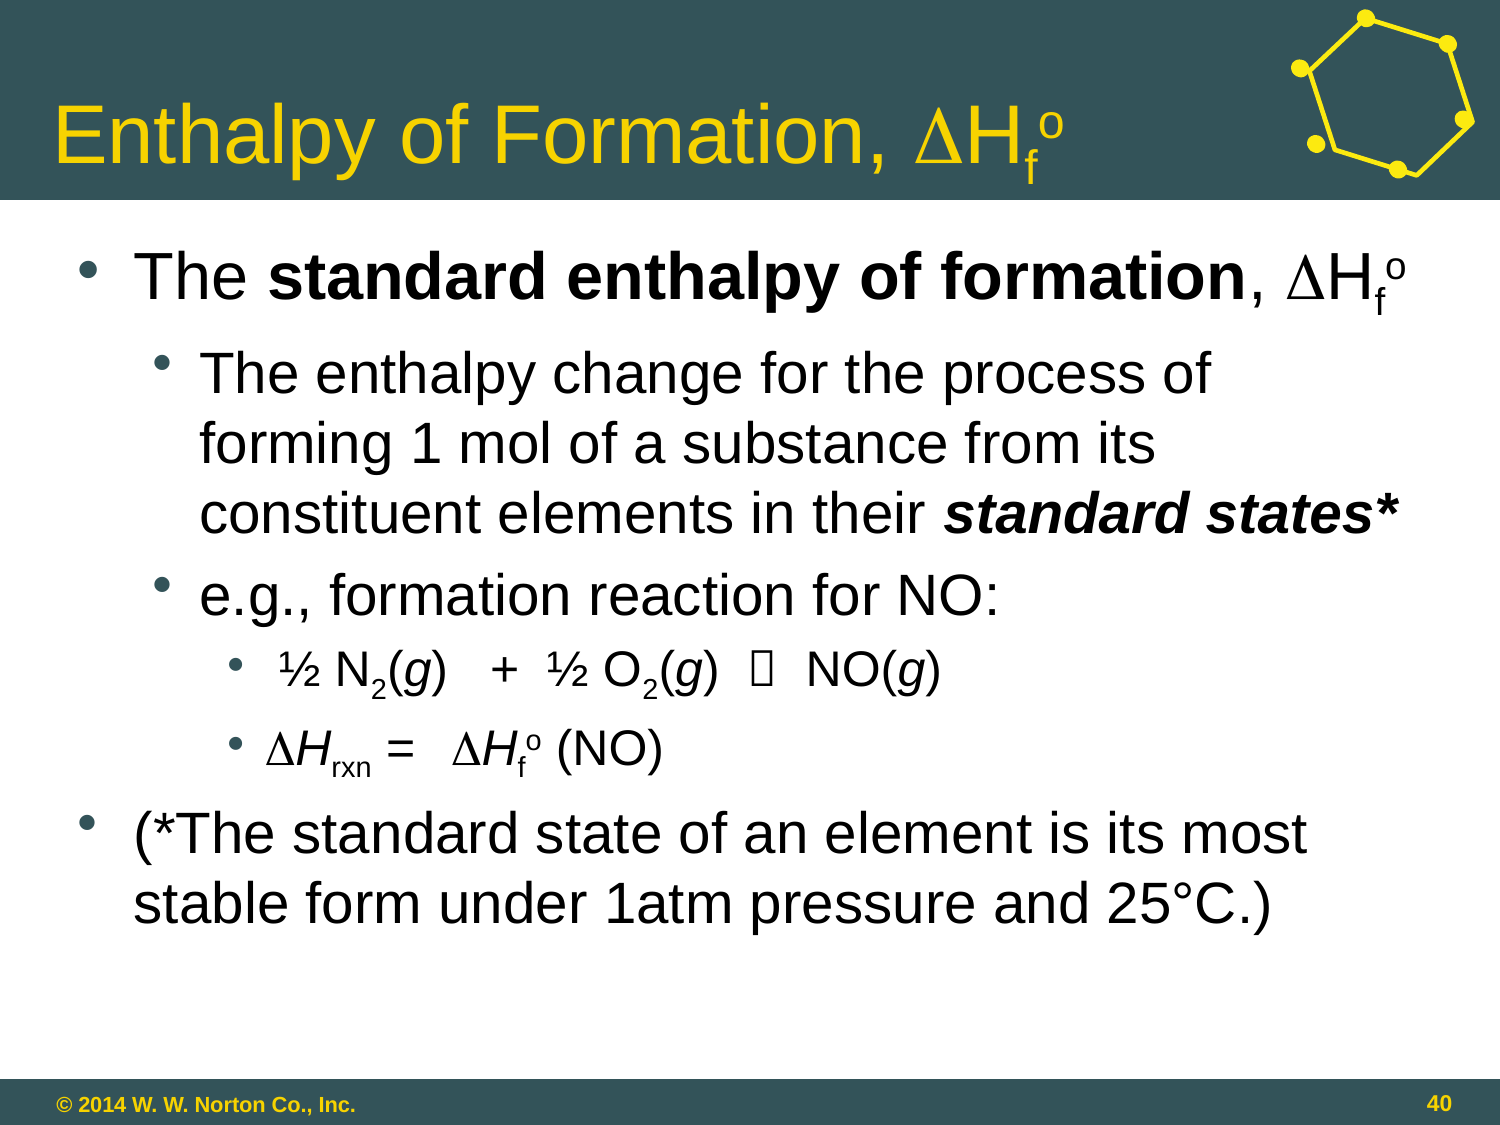

Enthalpy of Formation, Hfo
# The standard enthalpy of formation, Hfo
The enthalpy change for the process of forming 1 mol of a substance from its constituent elements in their standard states*
e.g., formation reaction for NO:
 ½ N2(g) + ½ O2(g)  NO(g)
Hrxn = Hfo (NO)
(*The standard state of an element is its most stable form under 1atm pressure and 25°C.)